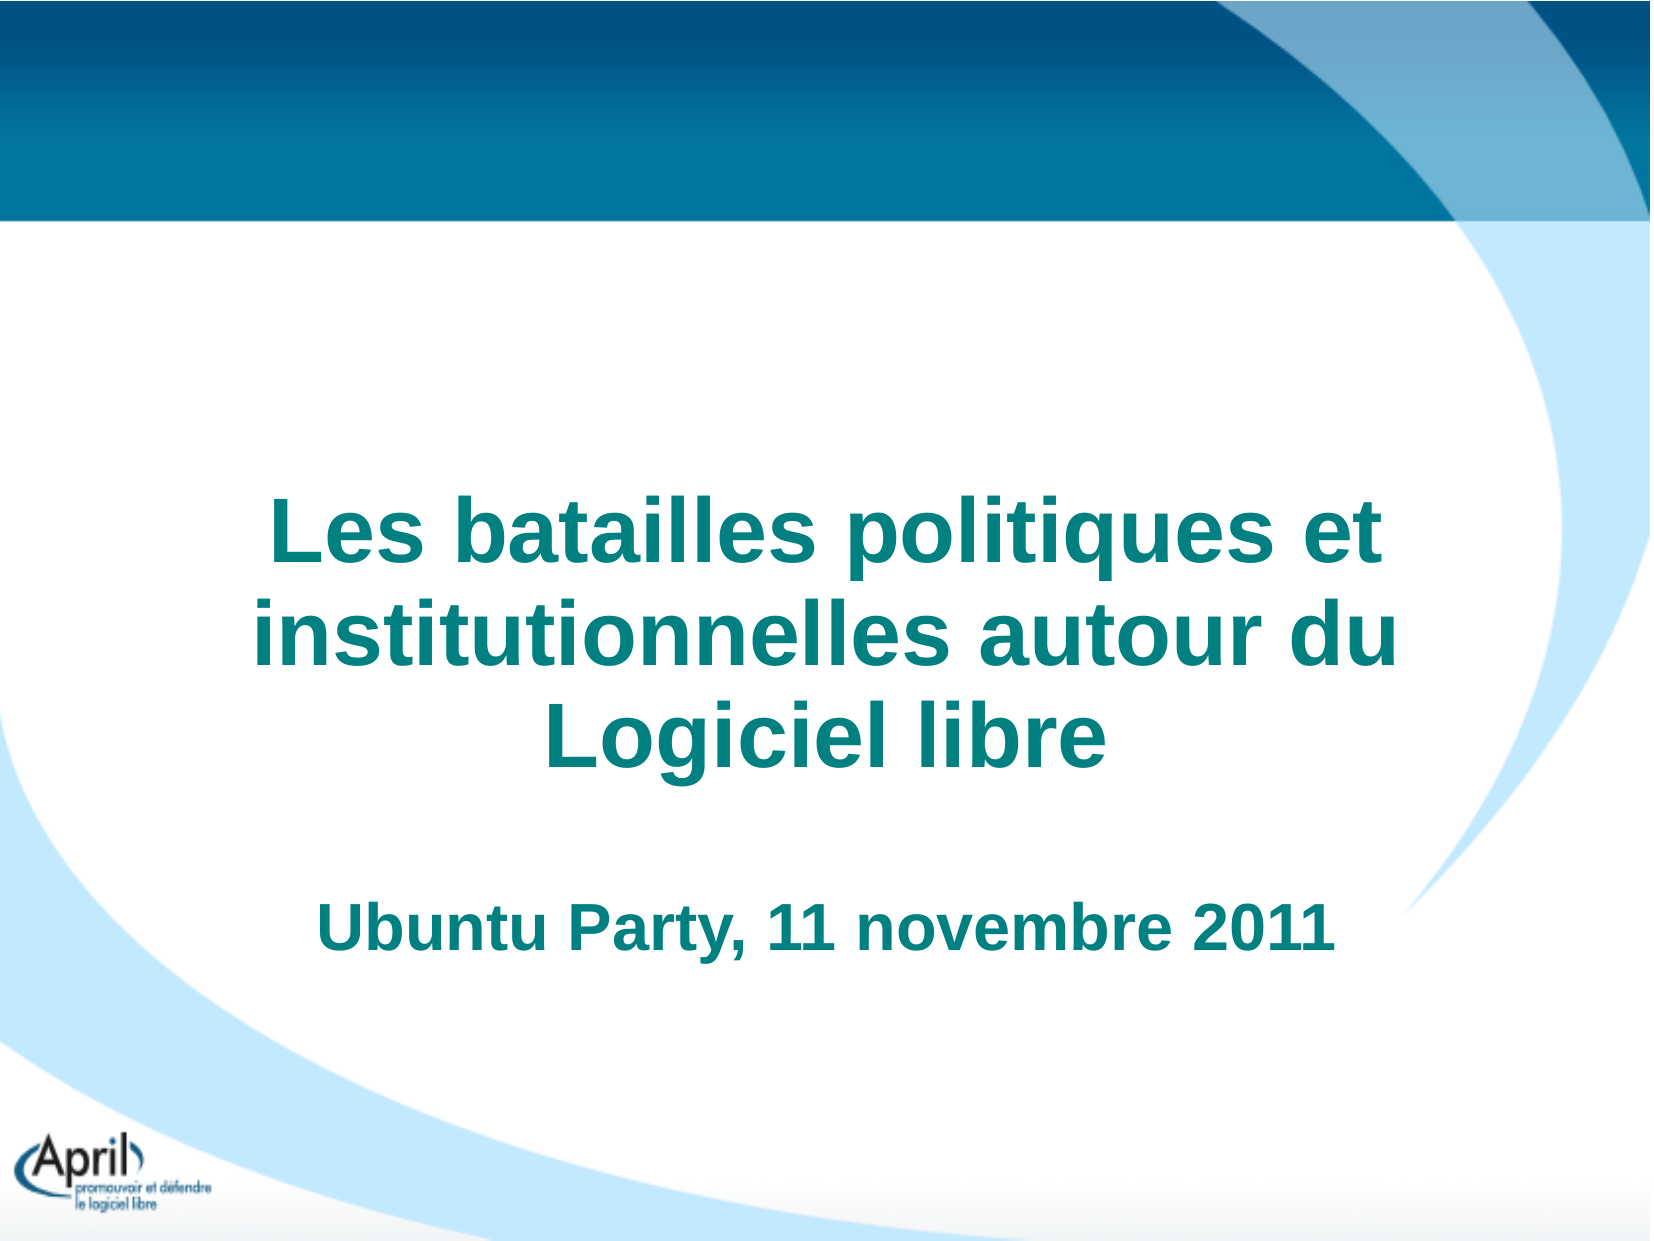

# Les batailles politiques et institutionnelles autour du Logiciel libre Ubuntu Party, 11 novembre 2011